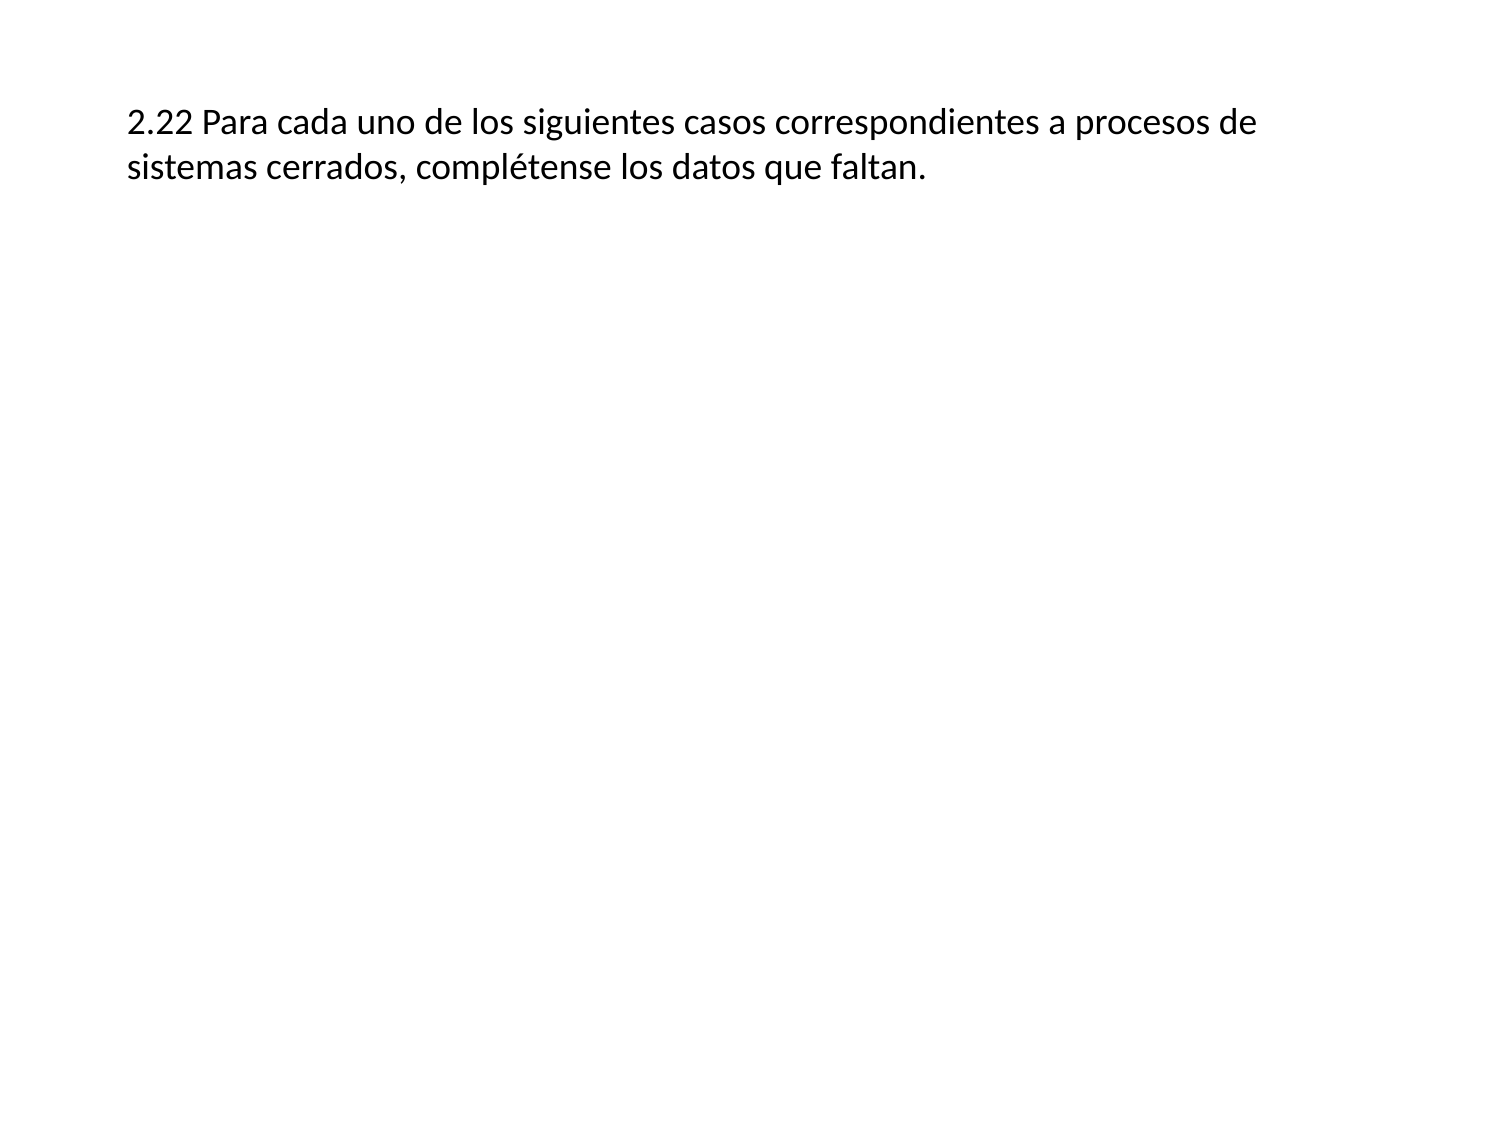

2.22 Para cada uno de los siguientes casos correspondientes a procesos de sistemas cerrados, complétense los datos que faltan.